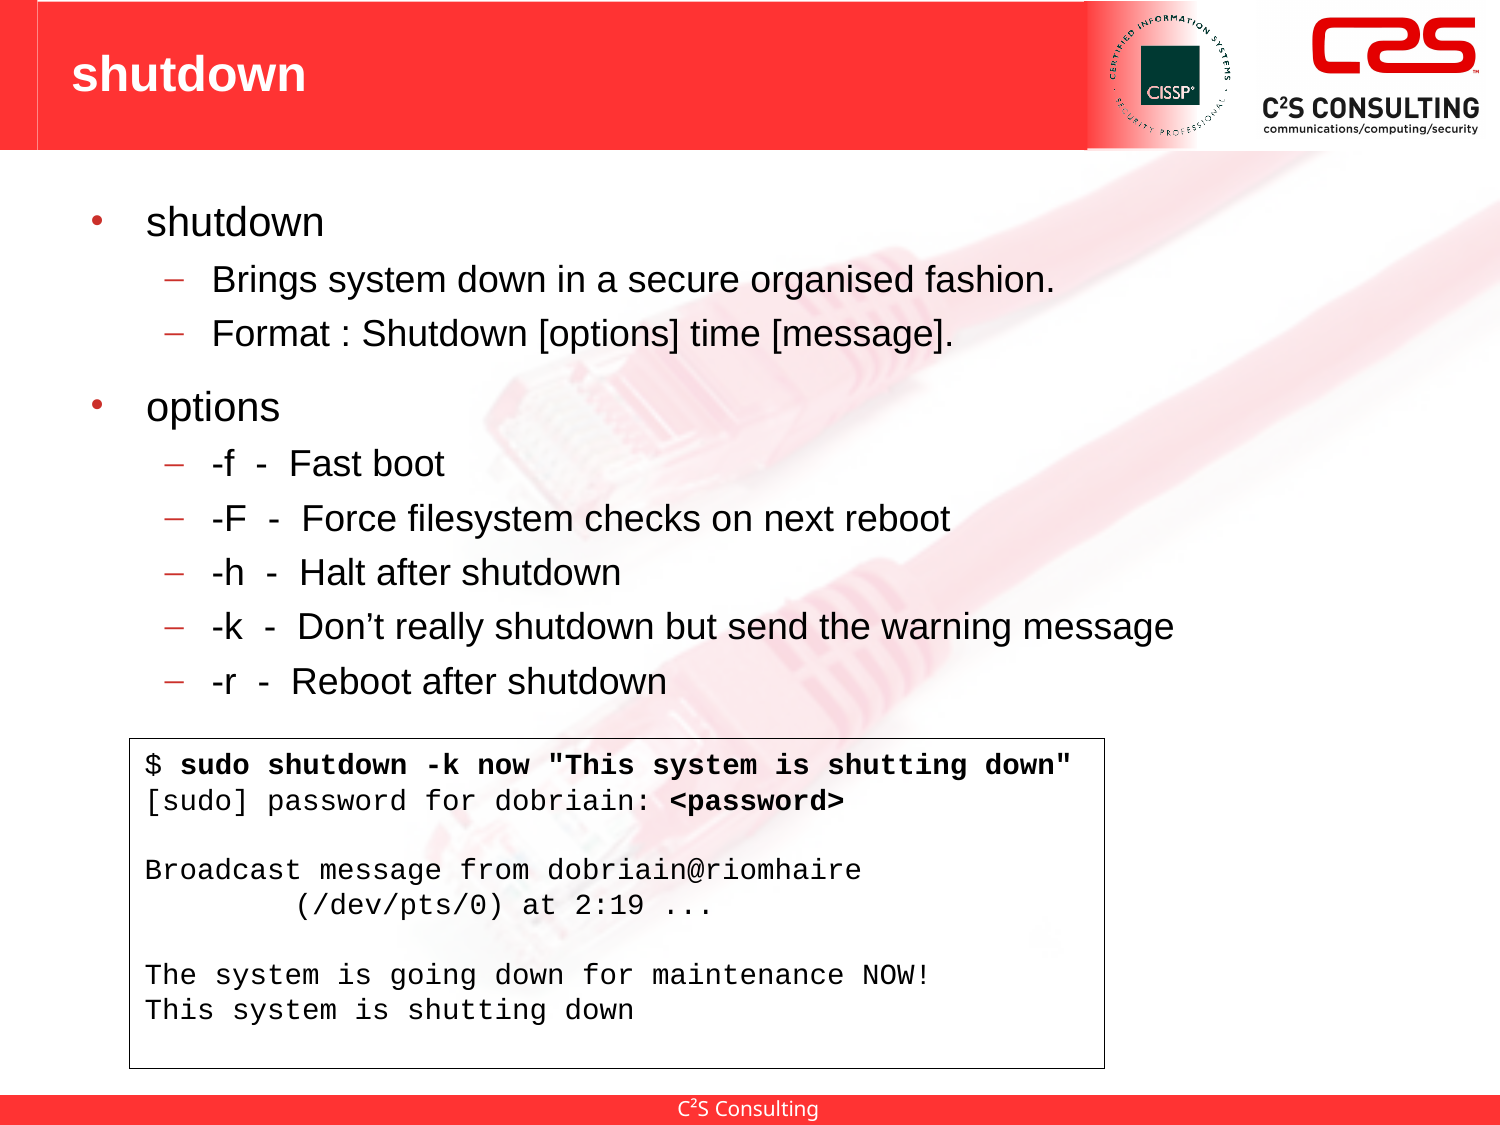

shutdown
# shutdown
Brings system down in a secure organised fashion.
Format : Shutdown [options] time [message].
options
-f - Fast boot
-F - Force filesystem checks on next reboot
-h - Halt after shutdown
-k - Don’t really shutdown but send the warning message
-r - Reboot after shutdown
$ sudo shutdown -k now "This system is shutting down"
[sudo] password for dobriain: <password>
Broadcast message from dobriain@riomhaire
	(/dev/pts/0) at 2:19 ...
The system is going down for maintenance NOW!
This system is shutting down